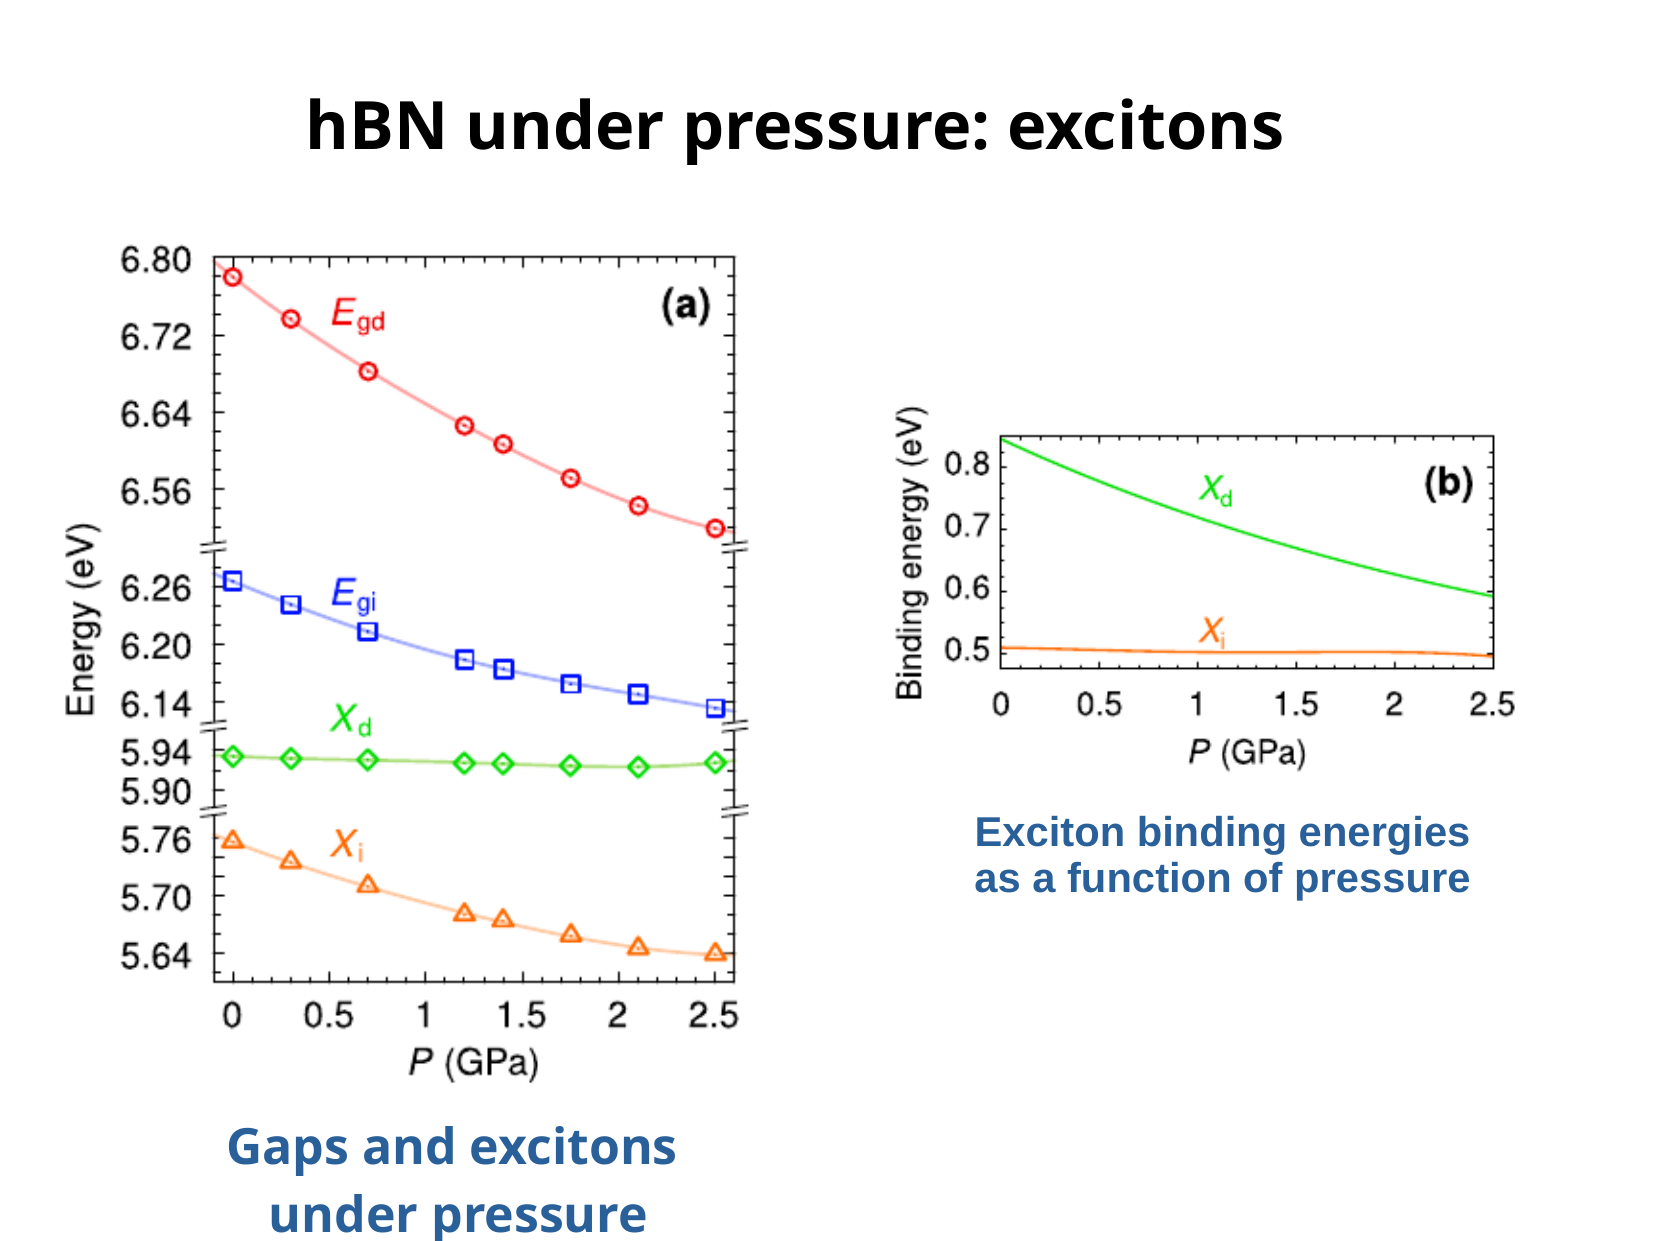

# hBN under pressure: excitons
 Exciton binding energies
as a function of pressure
Gaps and excitons
under pressure